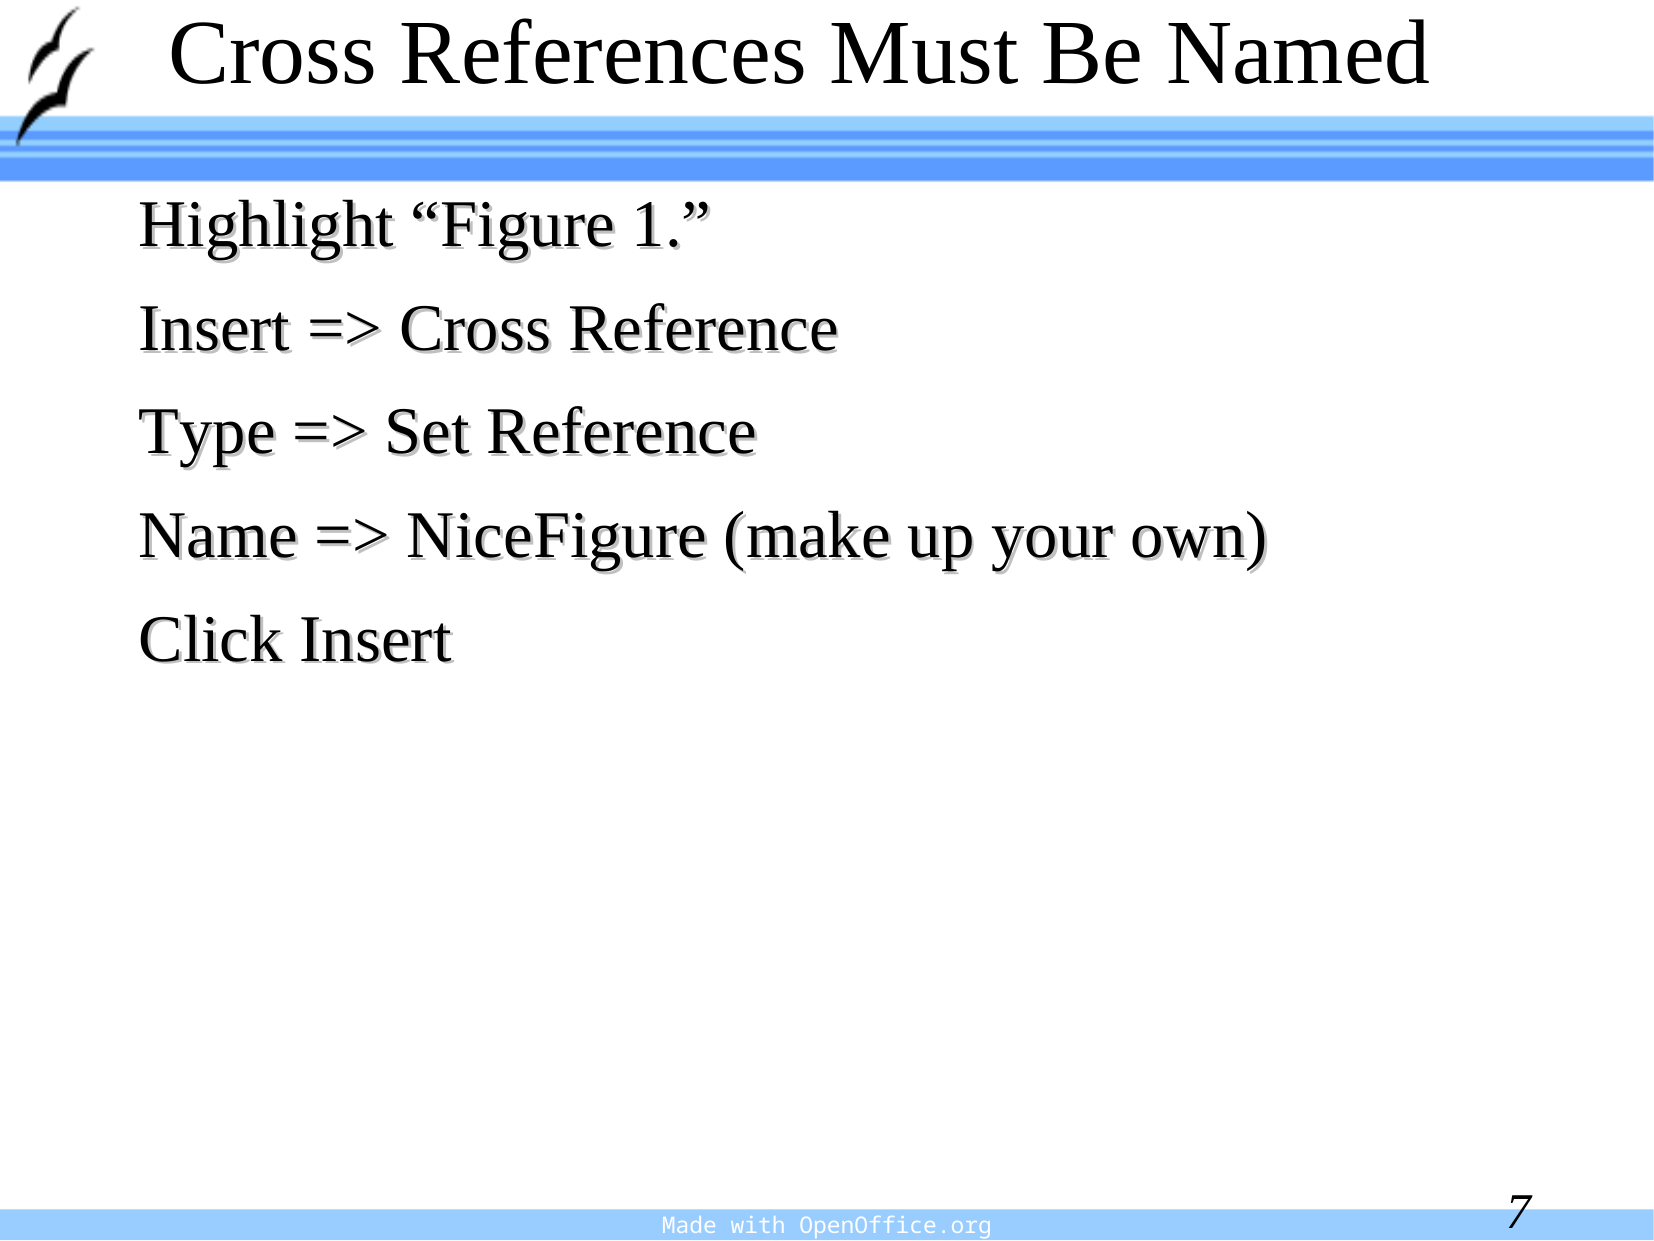

# Cross References Must Be Named
Highlight “Figure 1.”
Insert => Cross Reference
Type => Set Reference
Name => NiceFigure (make up your own)
Click Insert